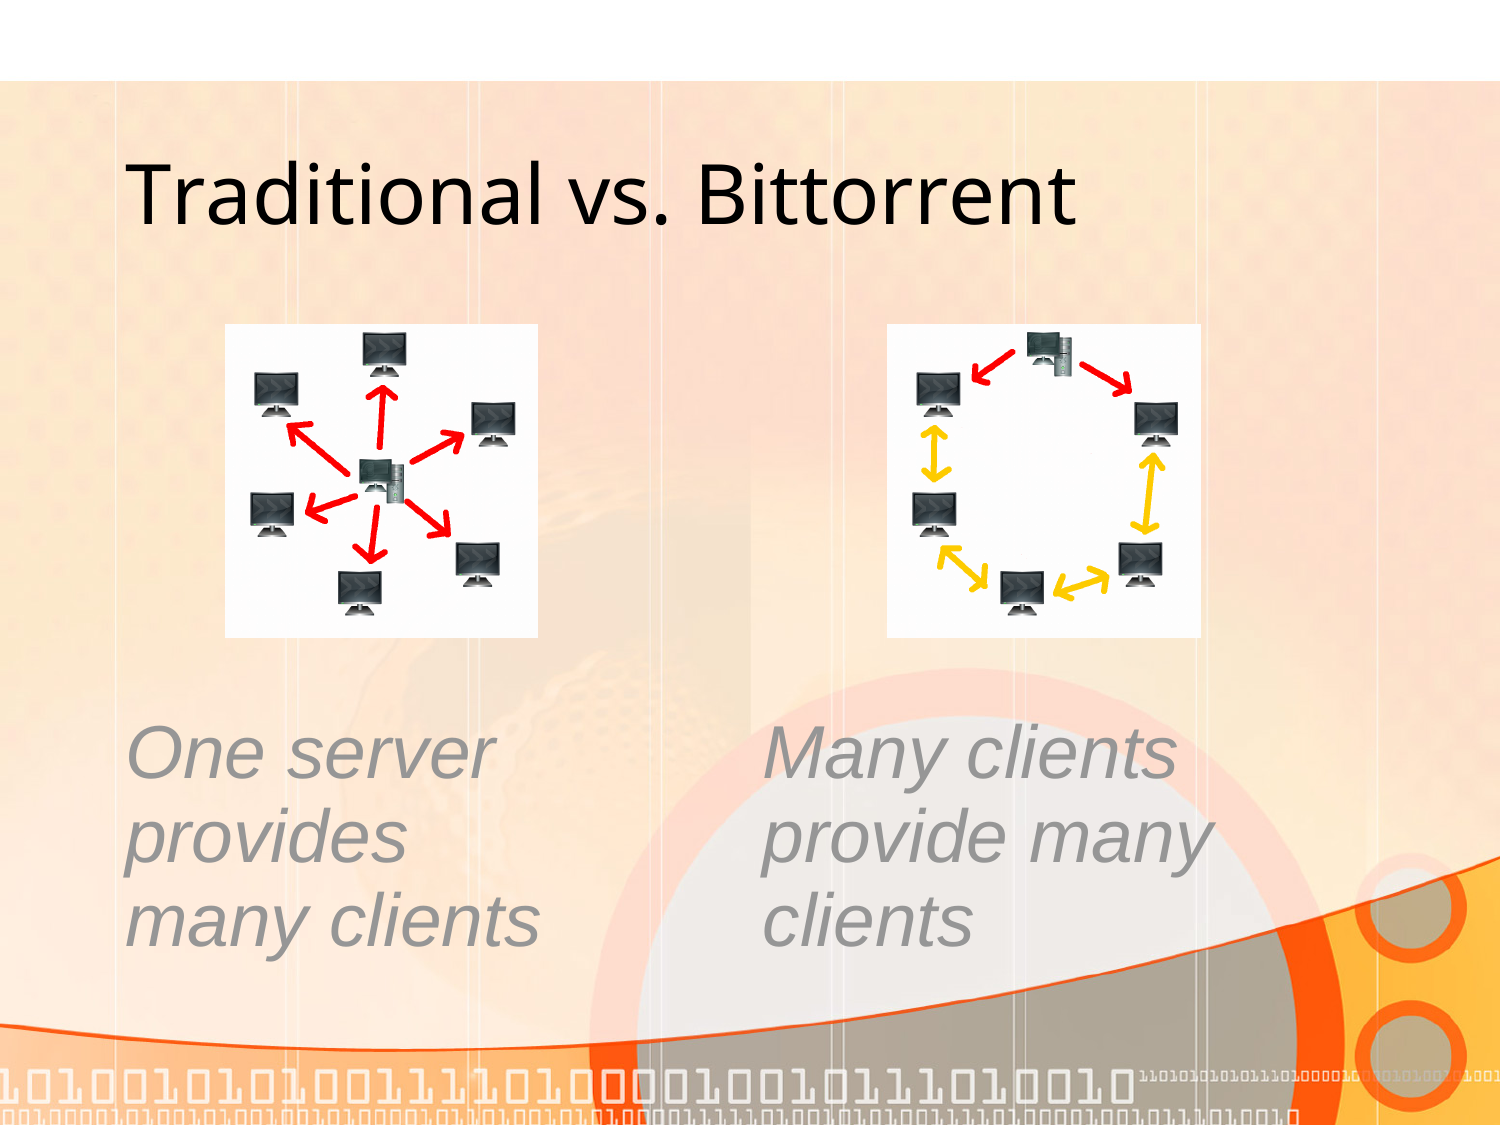

# Traditional vs. Bittorrent
One server provides many clients
Many clients provide many clients